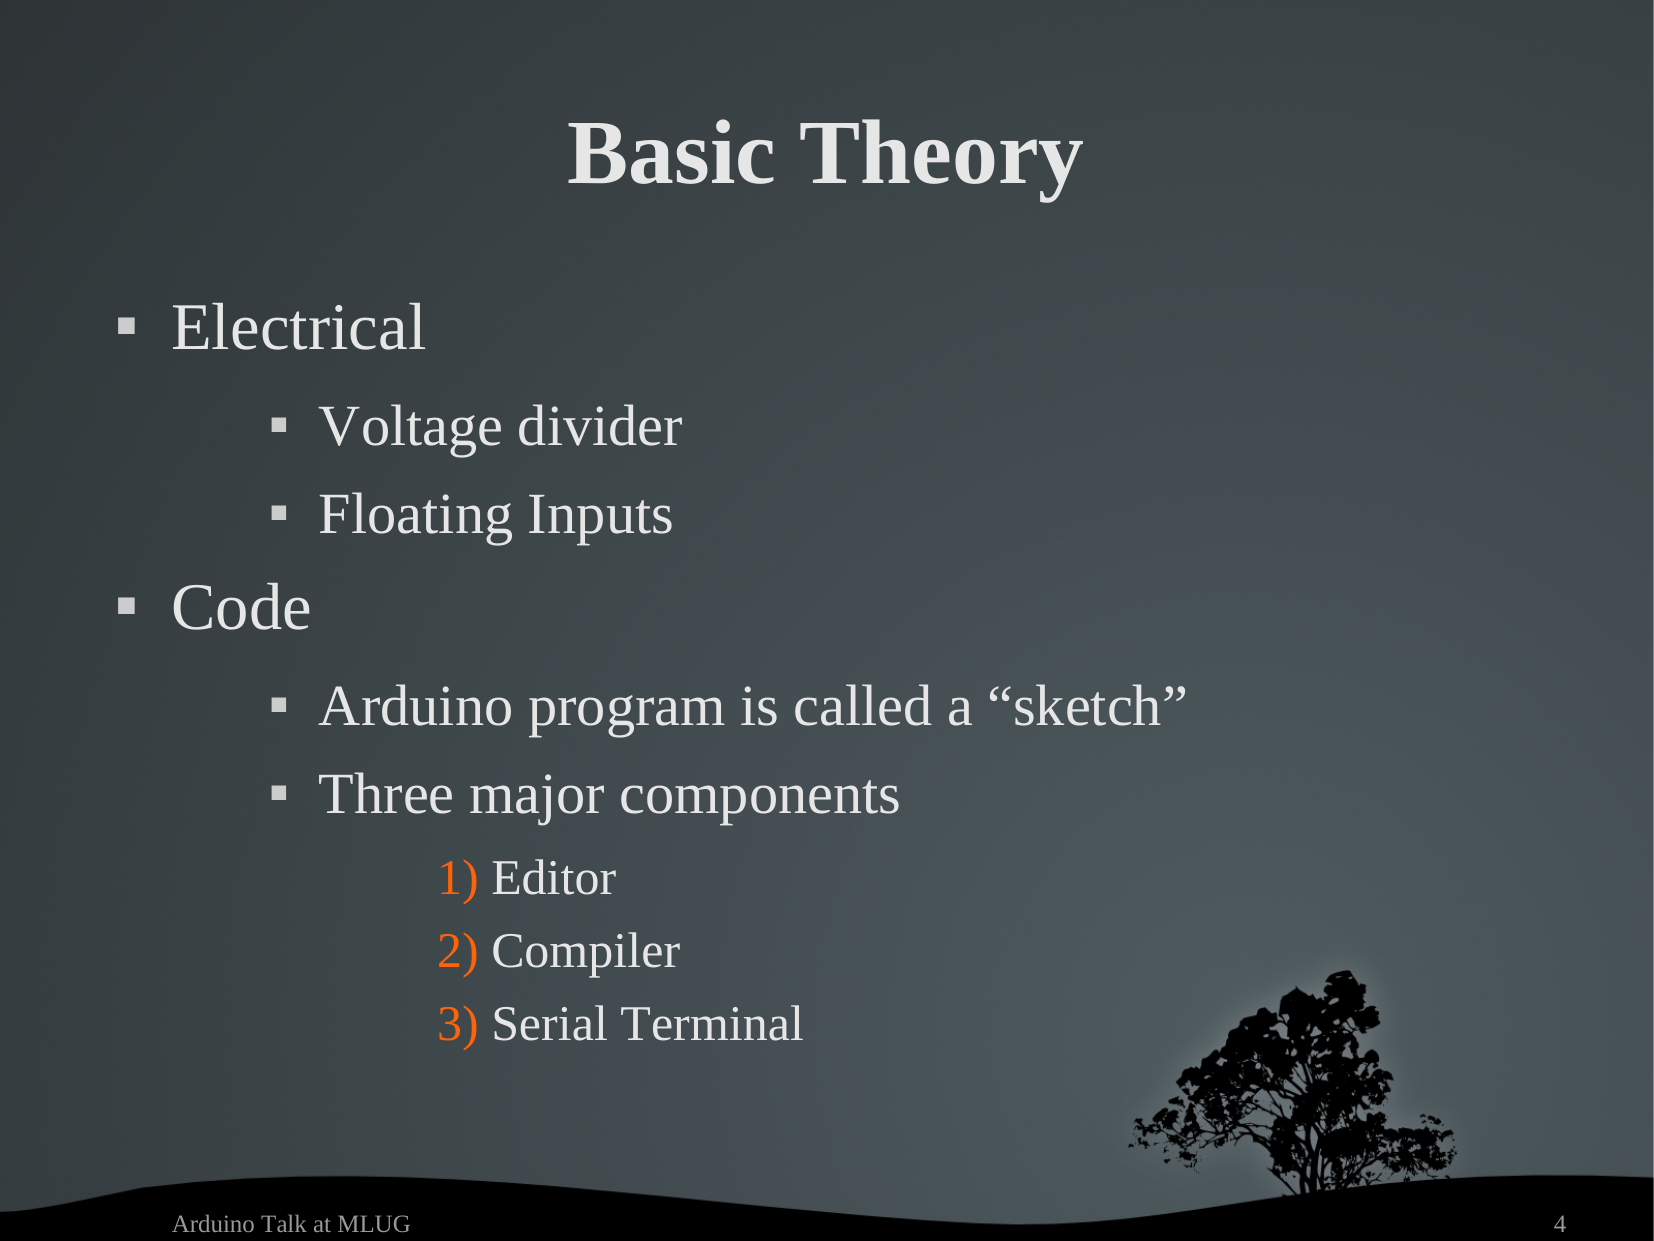

# Basic Theory
Electrical
Voltage divider
Floating Inputs
Code
Arduino program is called a “sketch”
Three major components
 Editor
 Compiler
 Serial Terminal
Arduino Talk at MLUG
4